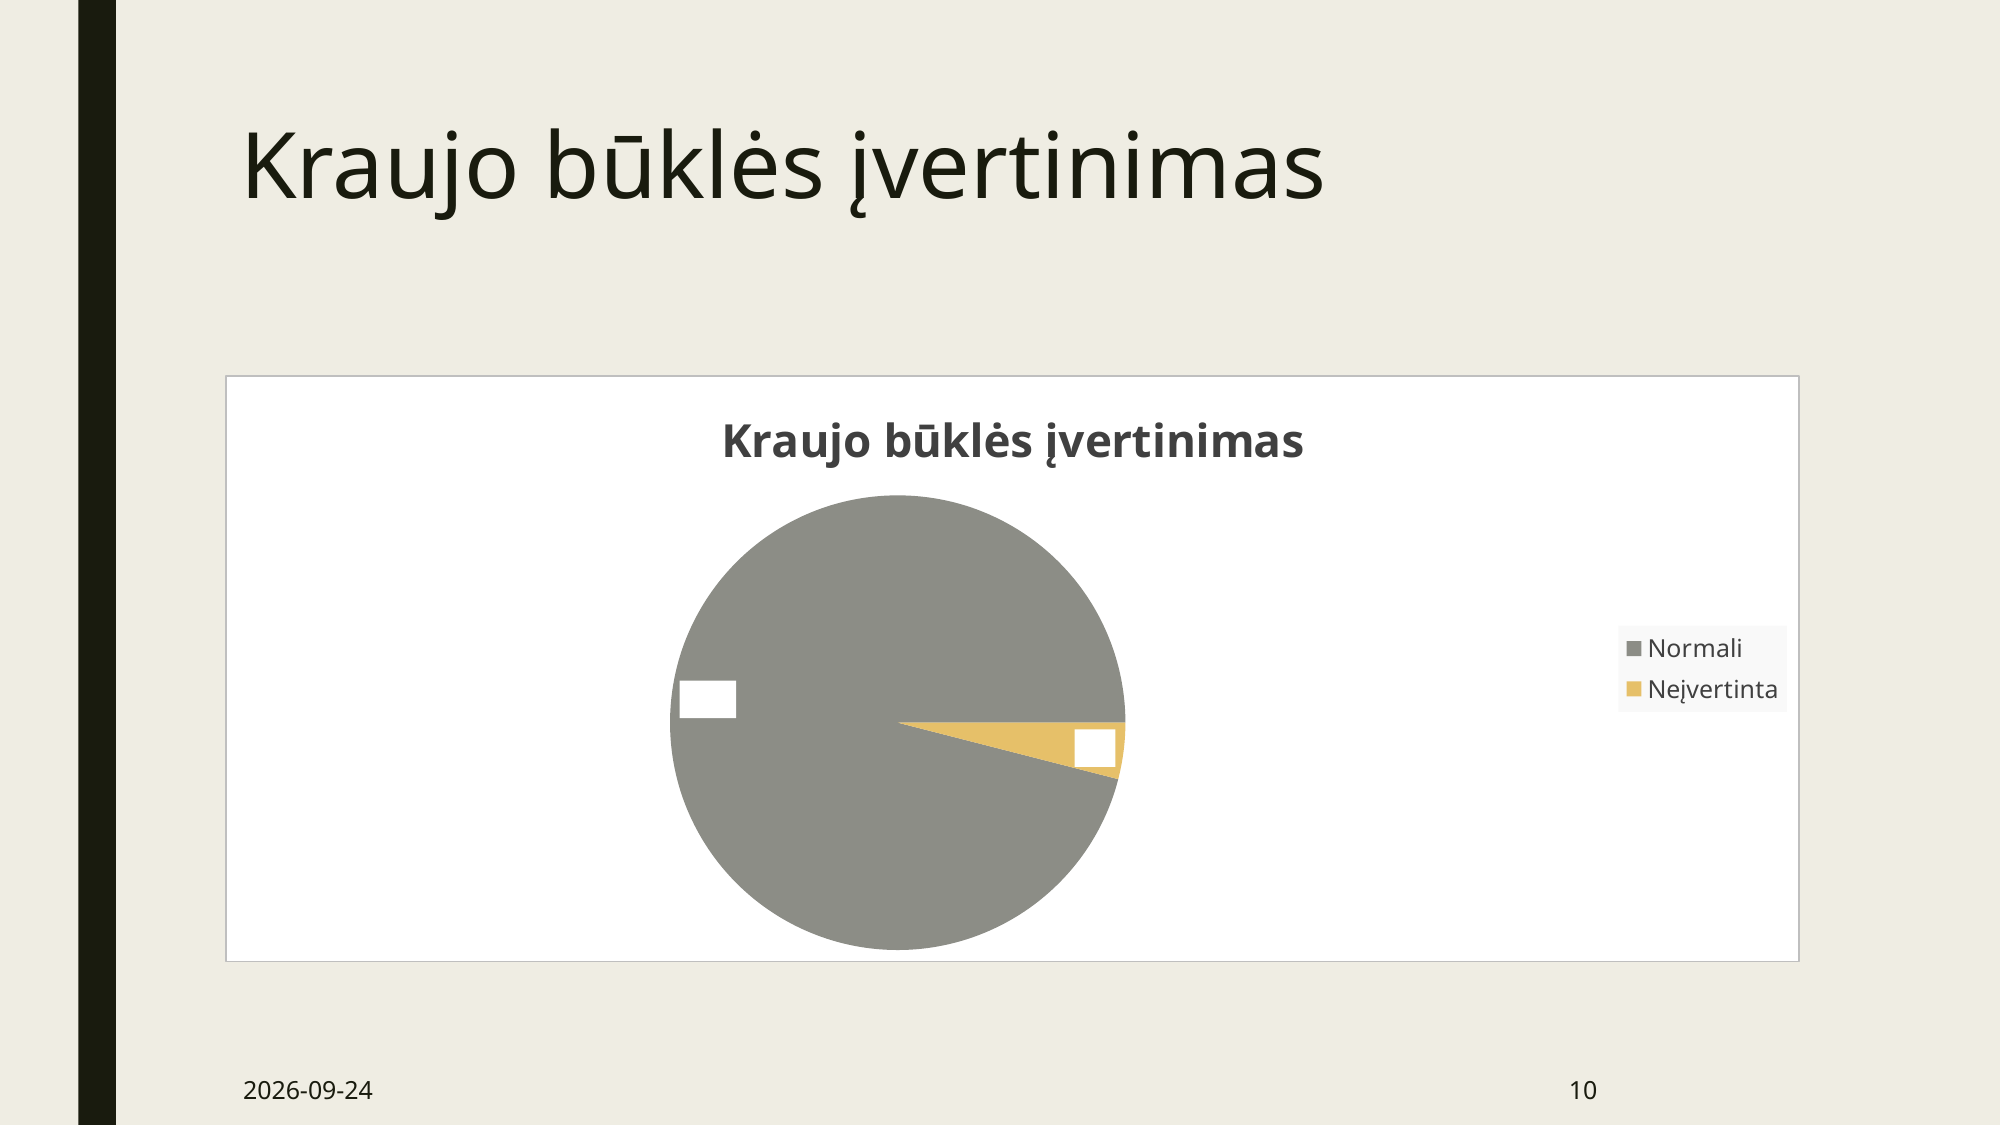

# Kraujo būklės įvertinimas
### Chart: Kraujo būklės įvertinimas
| Category | Kraujo būklės įvertinimas |
|---|---|
| Normali | 96.0 |
| Neįvertinta | 4.0 |